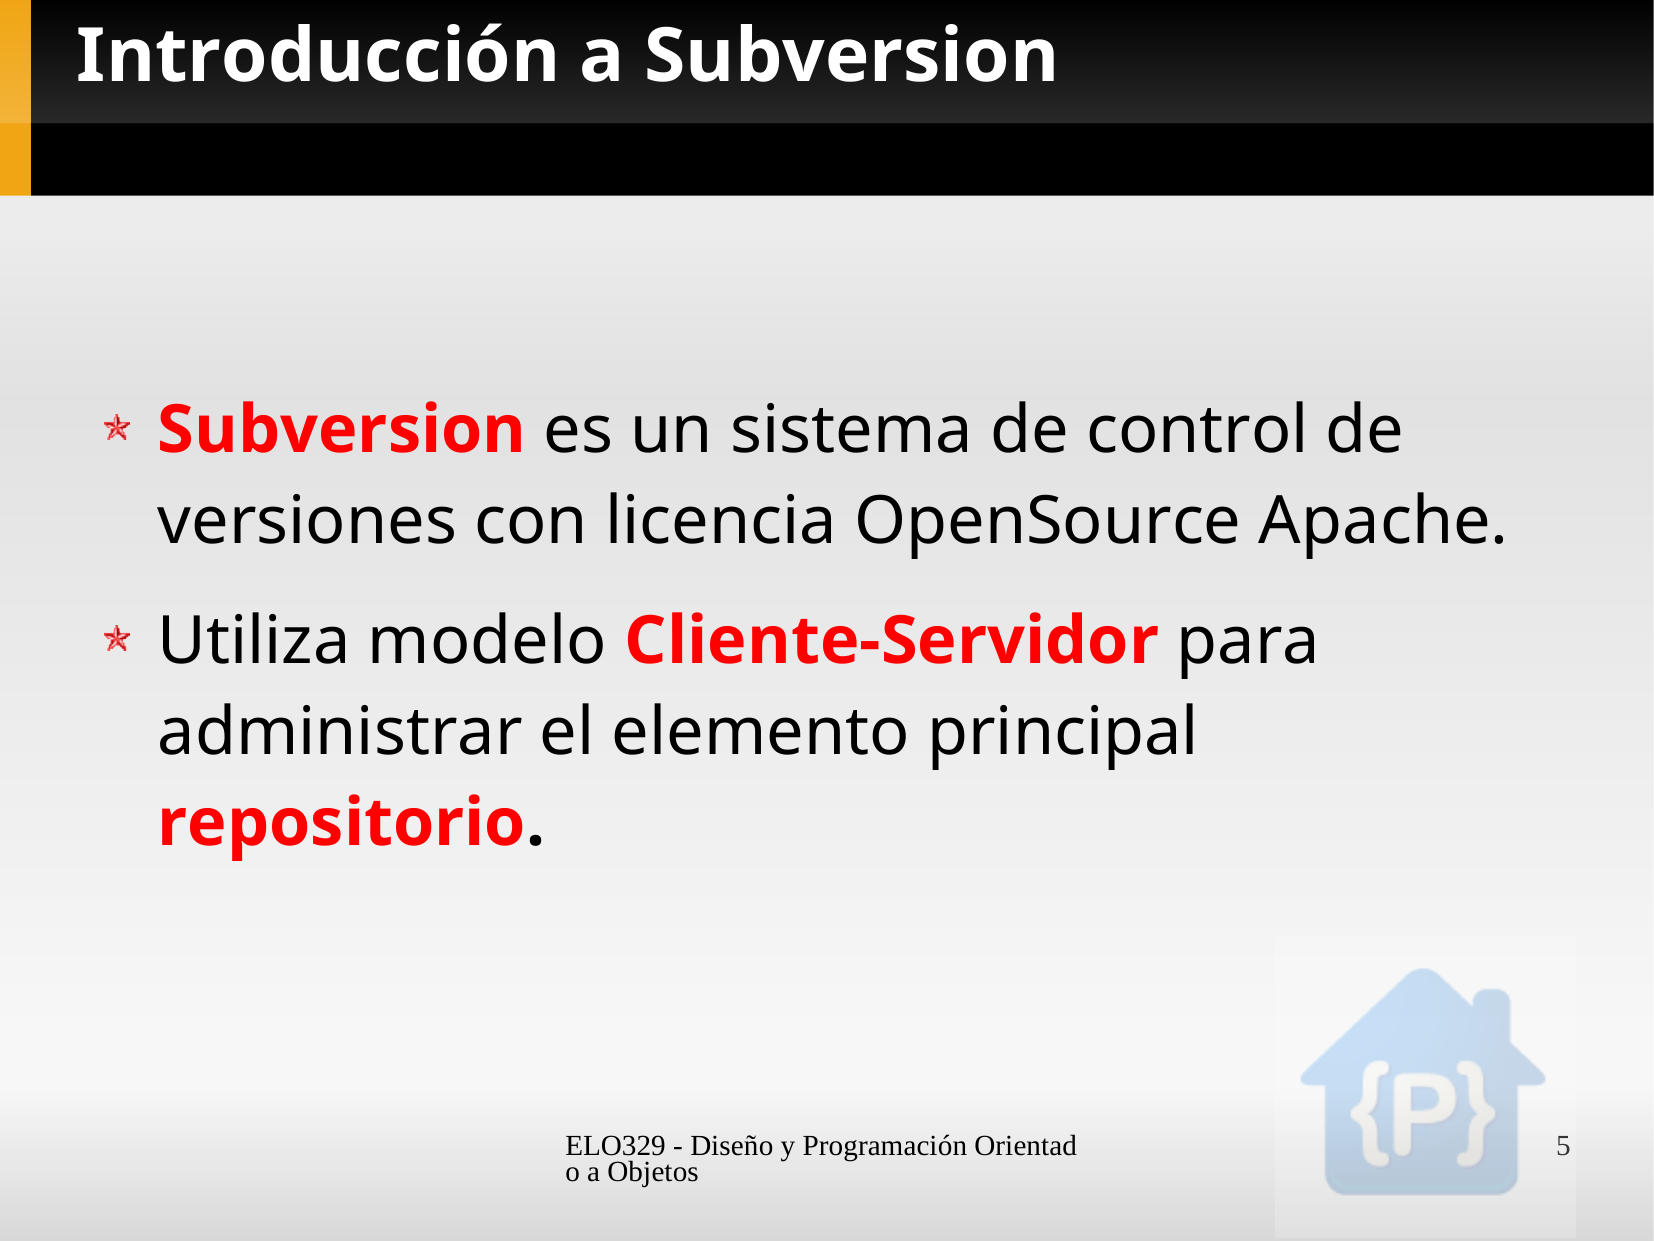

# Introducción a Subversion
Subversion es un sistema de control de versiones con licencia OpenSource Apache.
Utiliza modelo Cliente-Servidor para administrar el elemento principal repositorio.
ELO329 - Diseño y Programación Orientado a Objetos
5